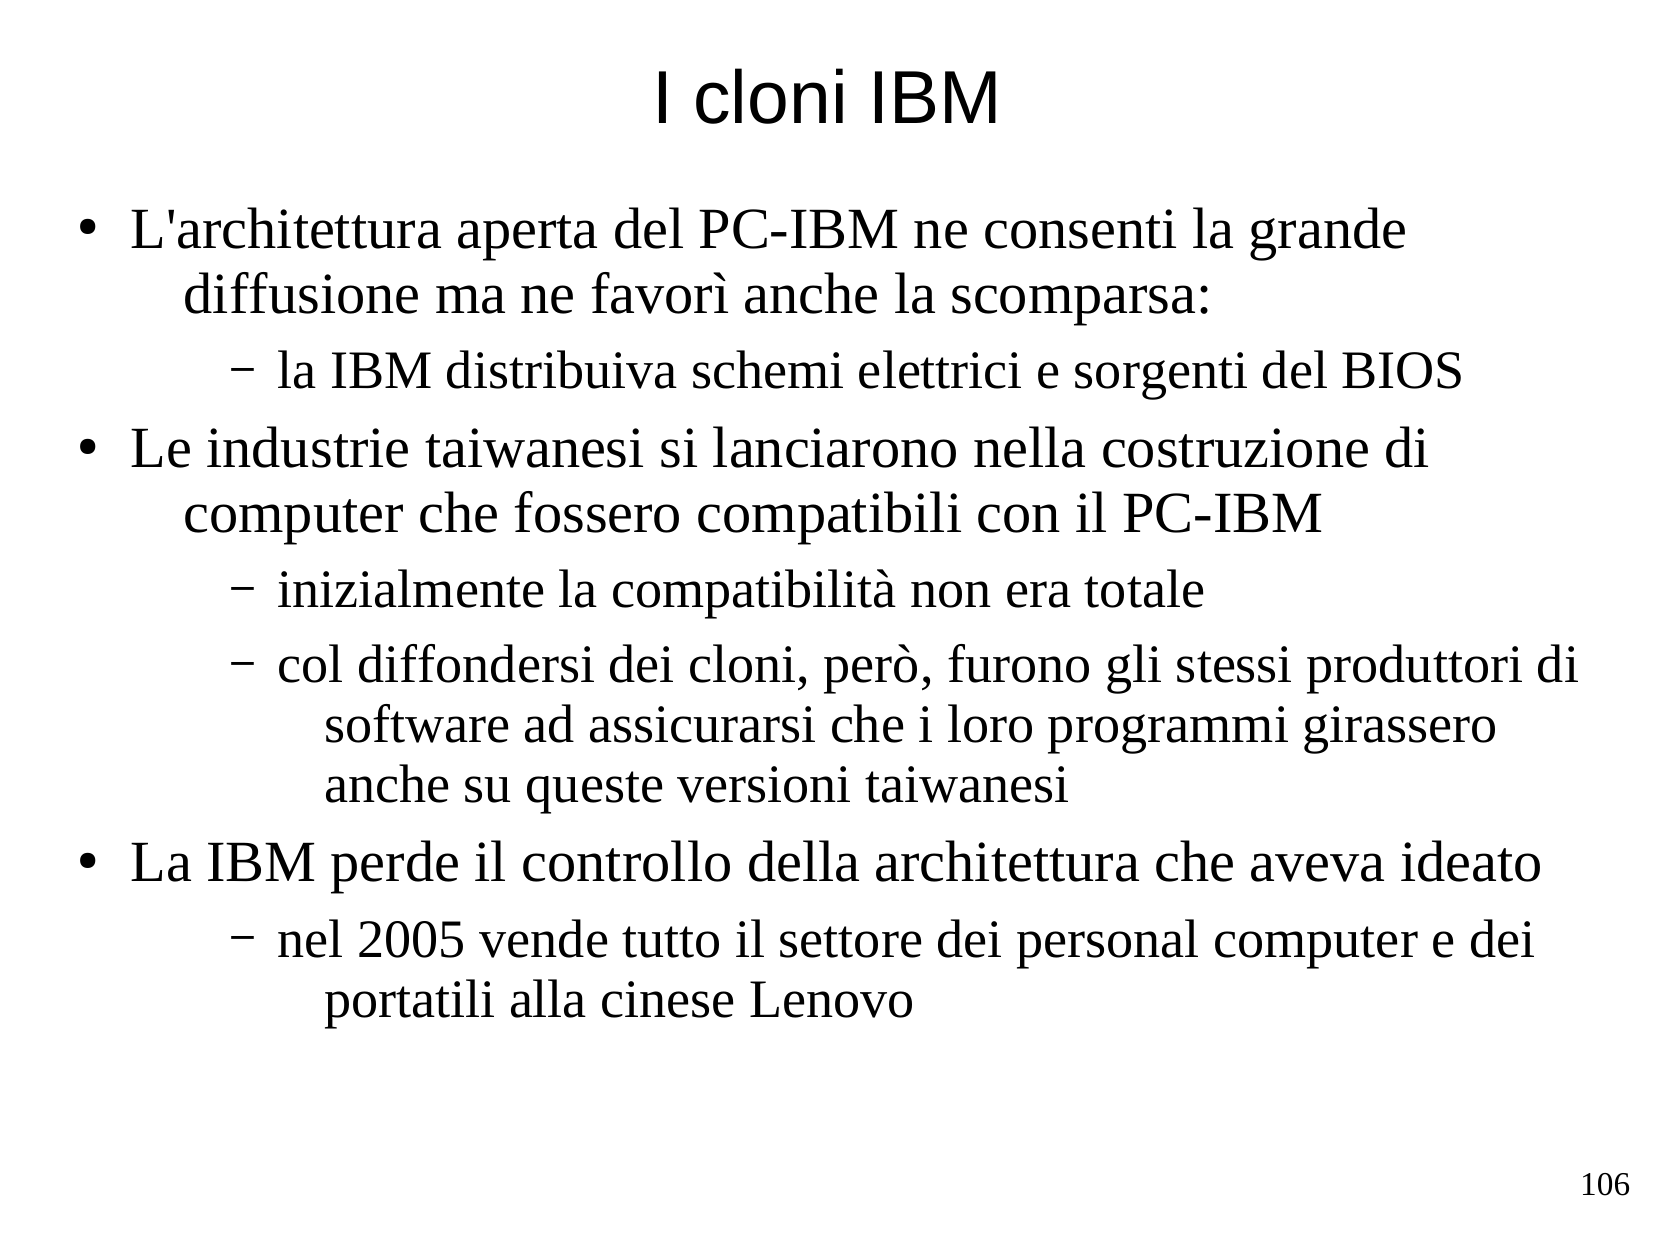

# I cloni IBM
L'architettura aperta del PC-IBM ne consenti la grande diffusione ma ne favorì anche la scomparsa:
la IBM distribuiva schemi elettrici e sorgenti del BIOS
Le industrie taiwanesi si lanciarono nella costruzione di computer che fossero compatibili con il PC-IBM
inizialmente la compatibilità non era totale
col diffondersi dei cloni, però, furono gli stessi produttori di software ad assicurarsi che i loro programmi girassero anche su queste versioni taiwanesi
La IBM perde il controllo della architettura che aveva ideato
nel 2005 vende tutto il settore dei personal computer e dei portatili alla cinese Lenovo